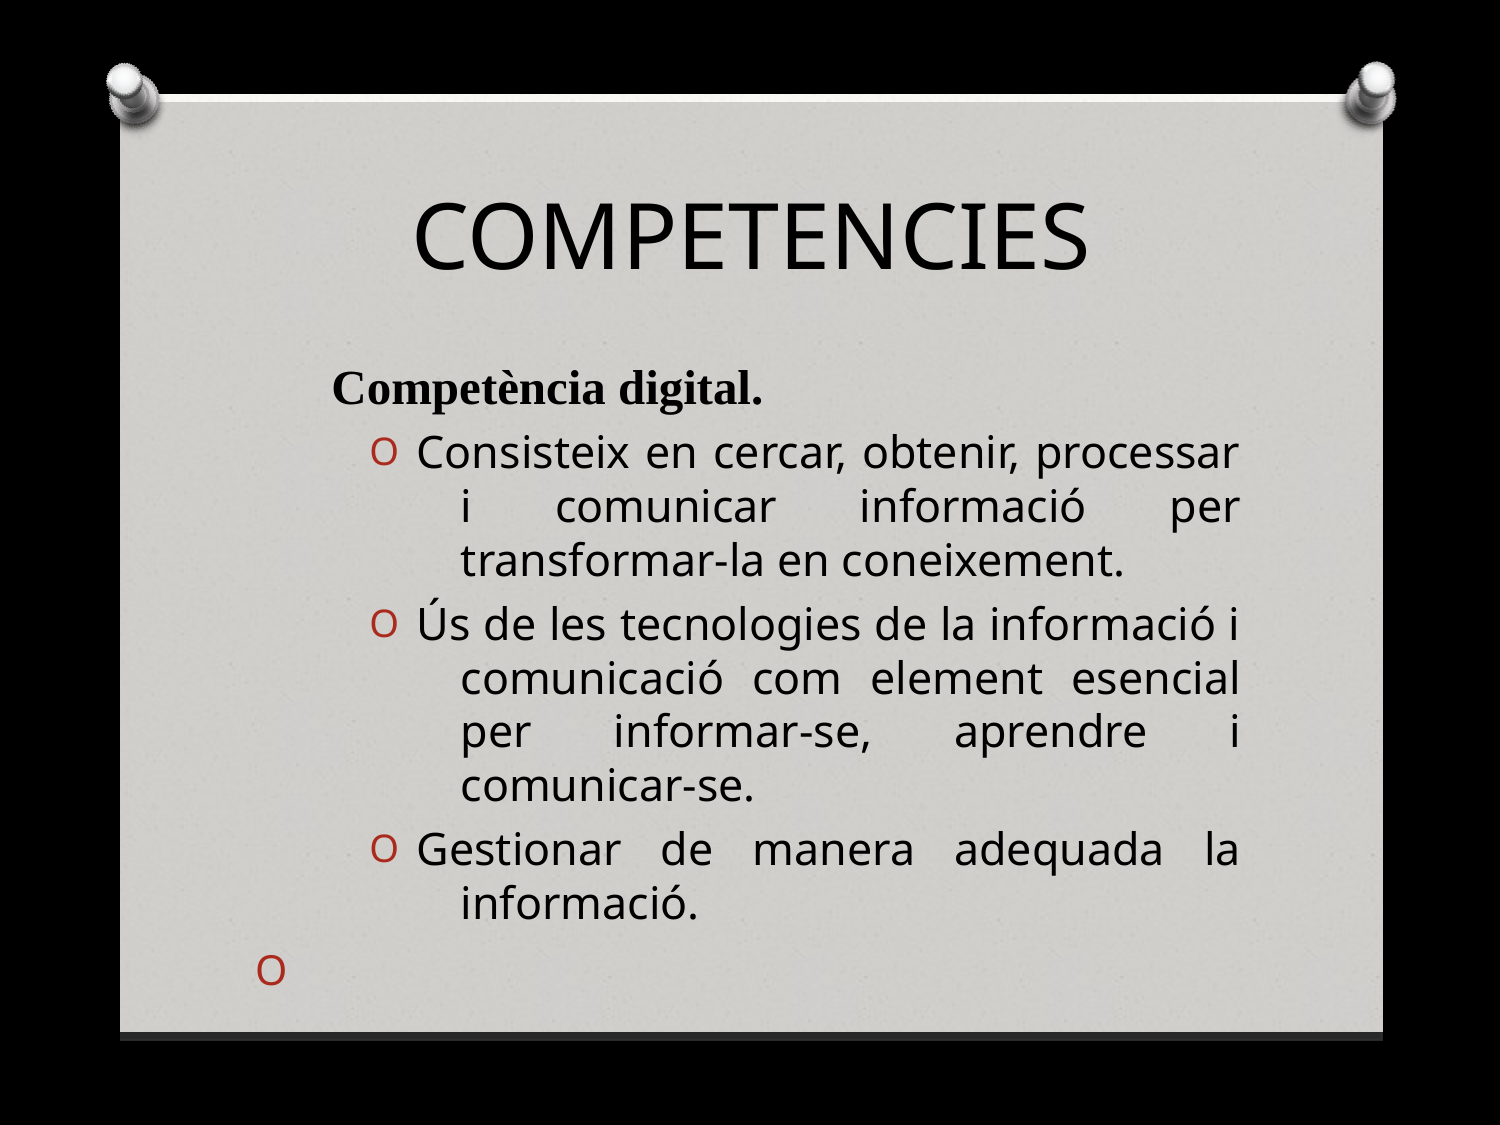

# COMPETENCIES
 Competència digital.
Consisteix en cercar, obtenir, processar i comunicar informació per transformar-la en coneixement.
Ús de les tecnologies de la informació i comunicació com element esencial per informar-se, aprendre i comunicar-se.
Gestionar de manera adequada la informació.